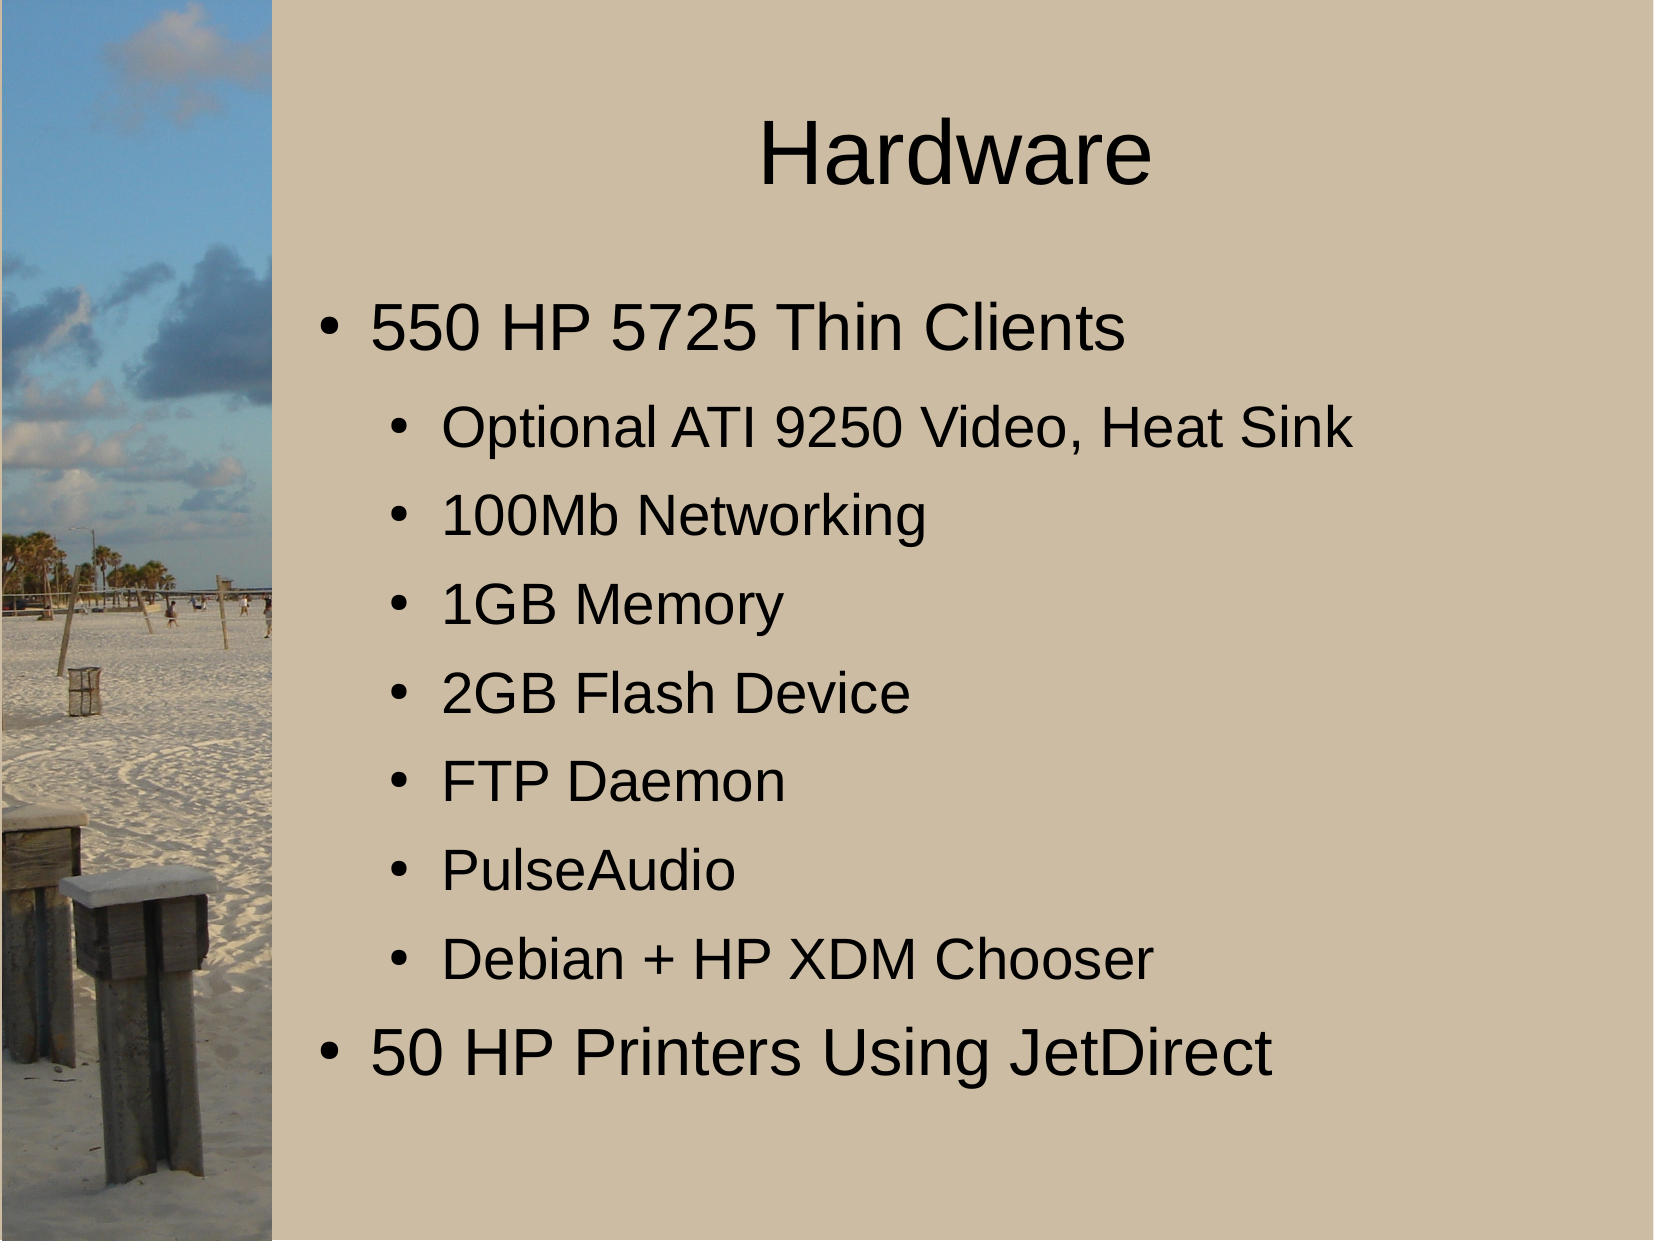

# Hardware
550 HP 5725 Thin Clients
Optional ATI 9250 Video, Heat Sink
100Mb Networking
1GB Memory
2GB Flash Device
FTP Daemon
PulseAudio
Debian + HP XDM Chooser
50 HP Printers Using JetDirect